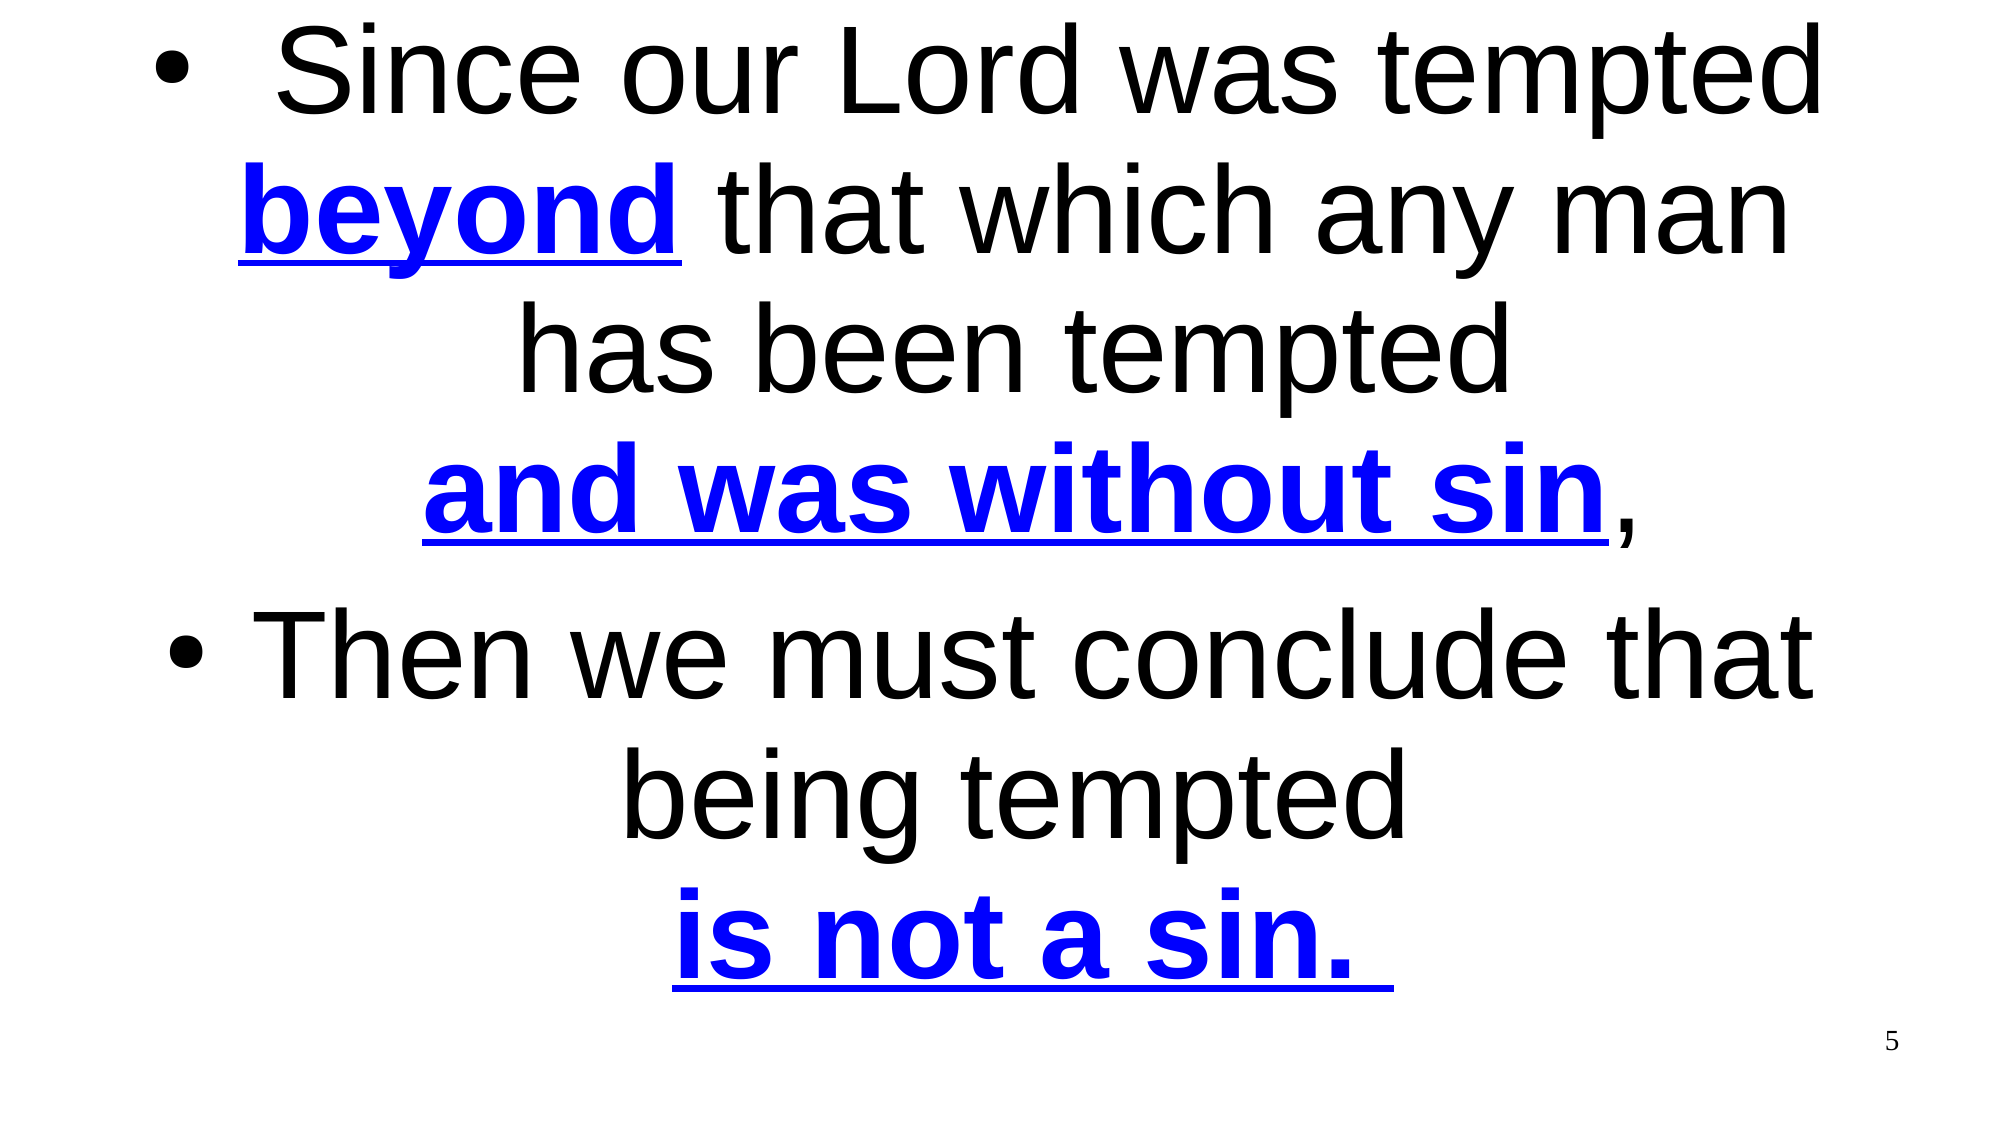

# Since our Lord was tempted beyond that which any man has been tempted and was without sin,
 Then we must conclude that
being tempted
is not a sin.
5